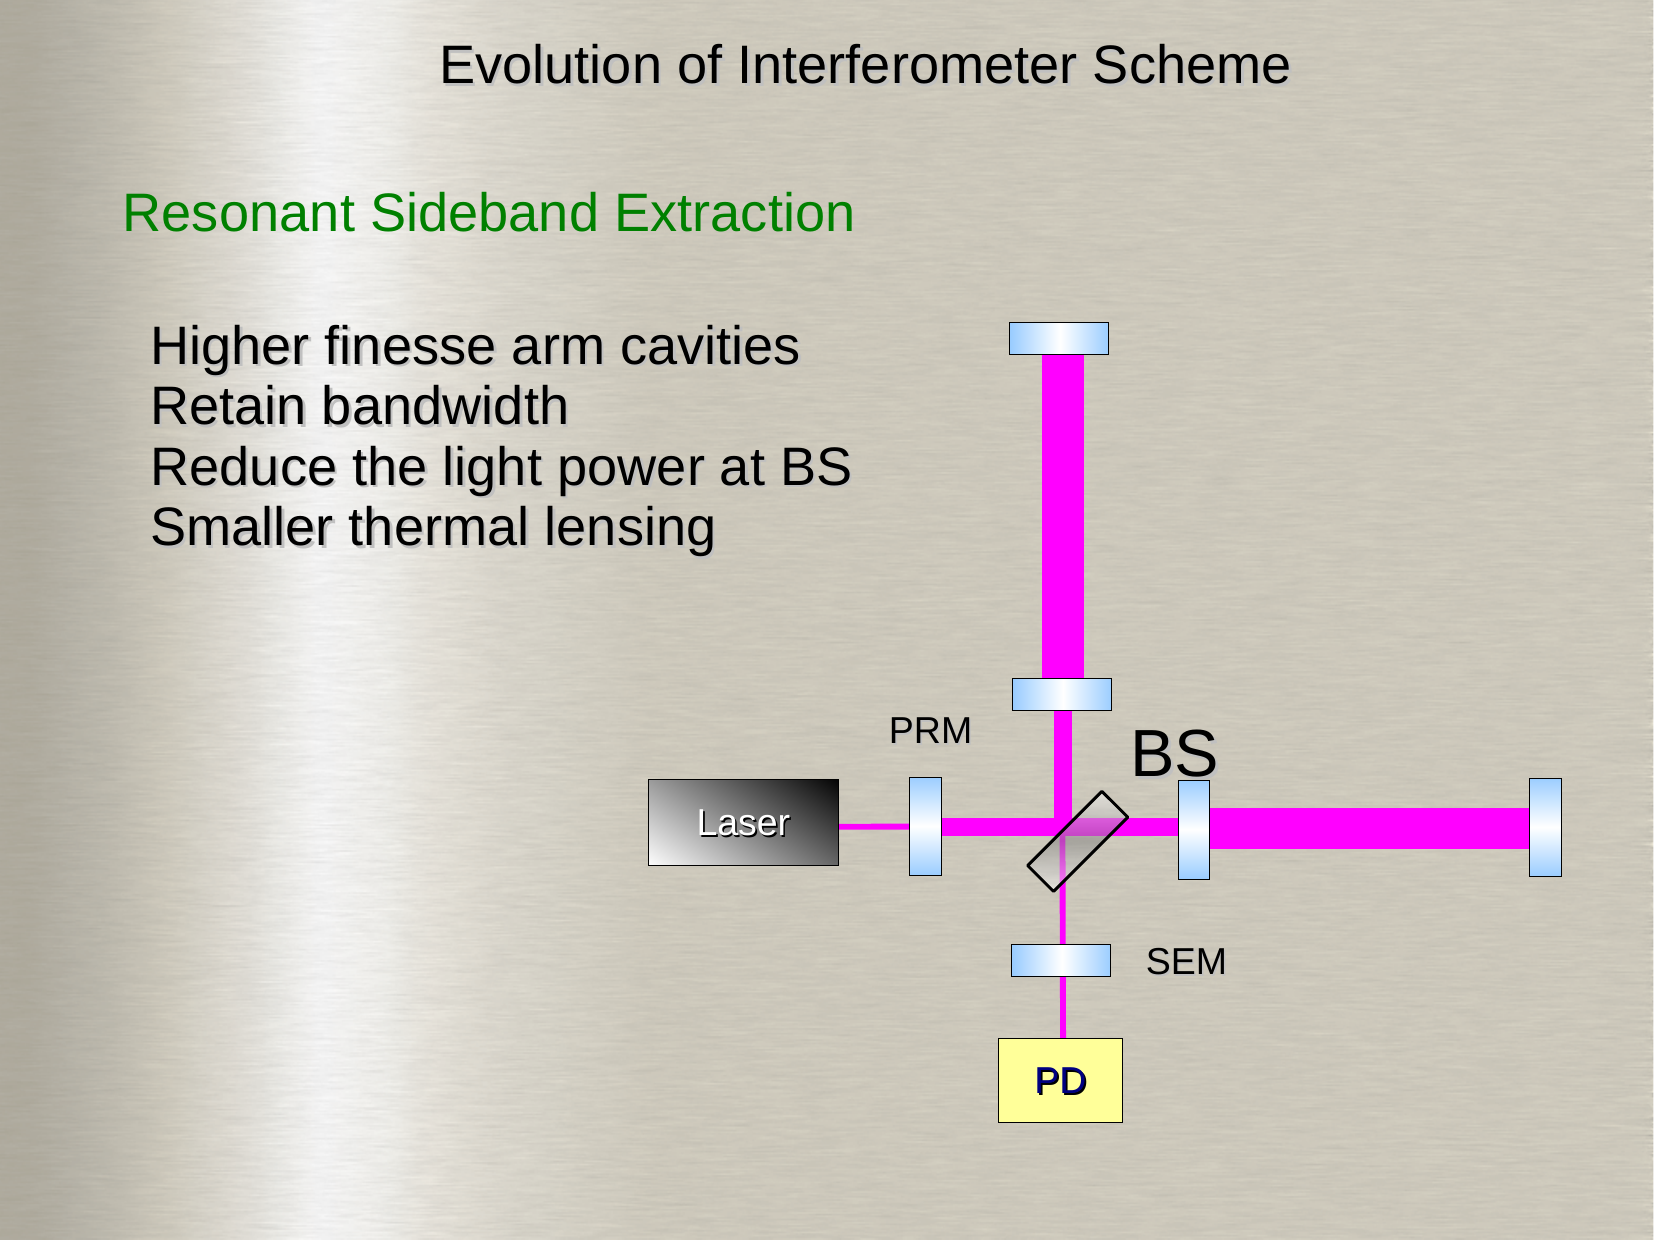

Evolution of Interferometer Scheme
Resonant Sideband Extraction
Higher finesse arm cavities
Retain bandwidth
Reduce the light power at BS
Smaller thermal lensing
PRM
BS
Laser
SEM
PD